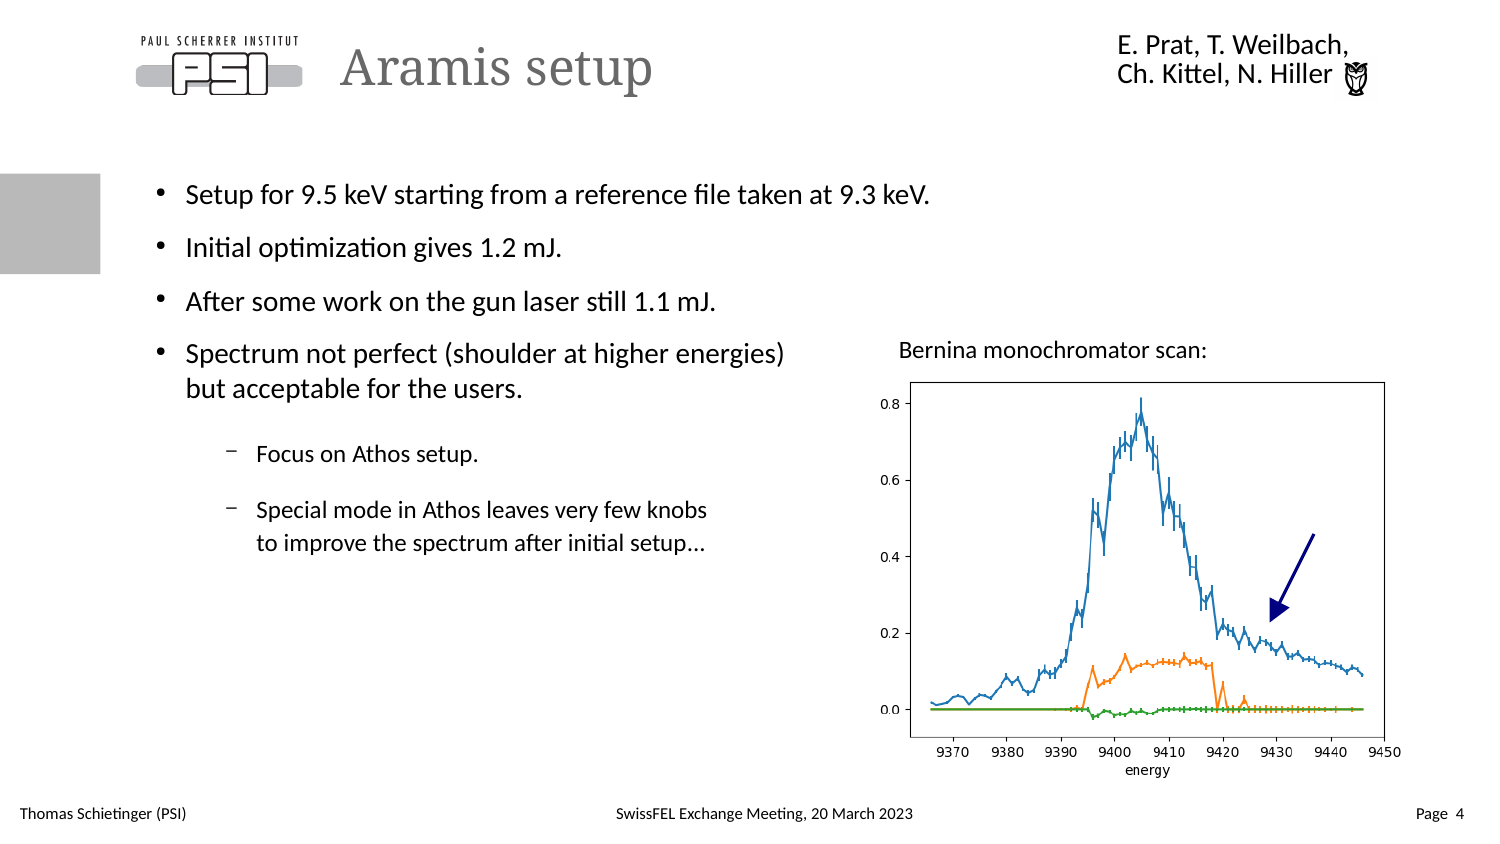

E. Prat, T. Weilbach,
Ch. Kittel, N. Hiller
# Aramis setup
Setup for 9.5 keV starting from a reference file taken at 9.3 keV.
Initial optimization gives 1.2 mJ.
After some work on the gun laser still 1.1 mJ.
Spectrum not perfect (shoulder at higher energies)
but acceptable for the users.
Focus on Athos setup.
Special mode in Athos leaves very few knobs
to improve the spectrum after initial setup...
Bernina monochromator scan: